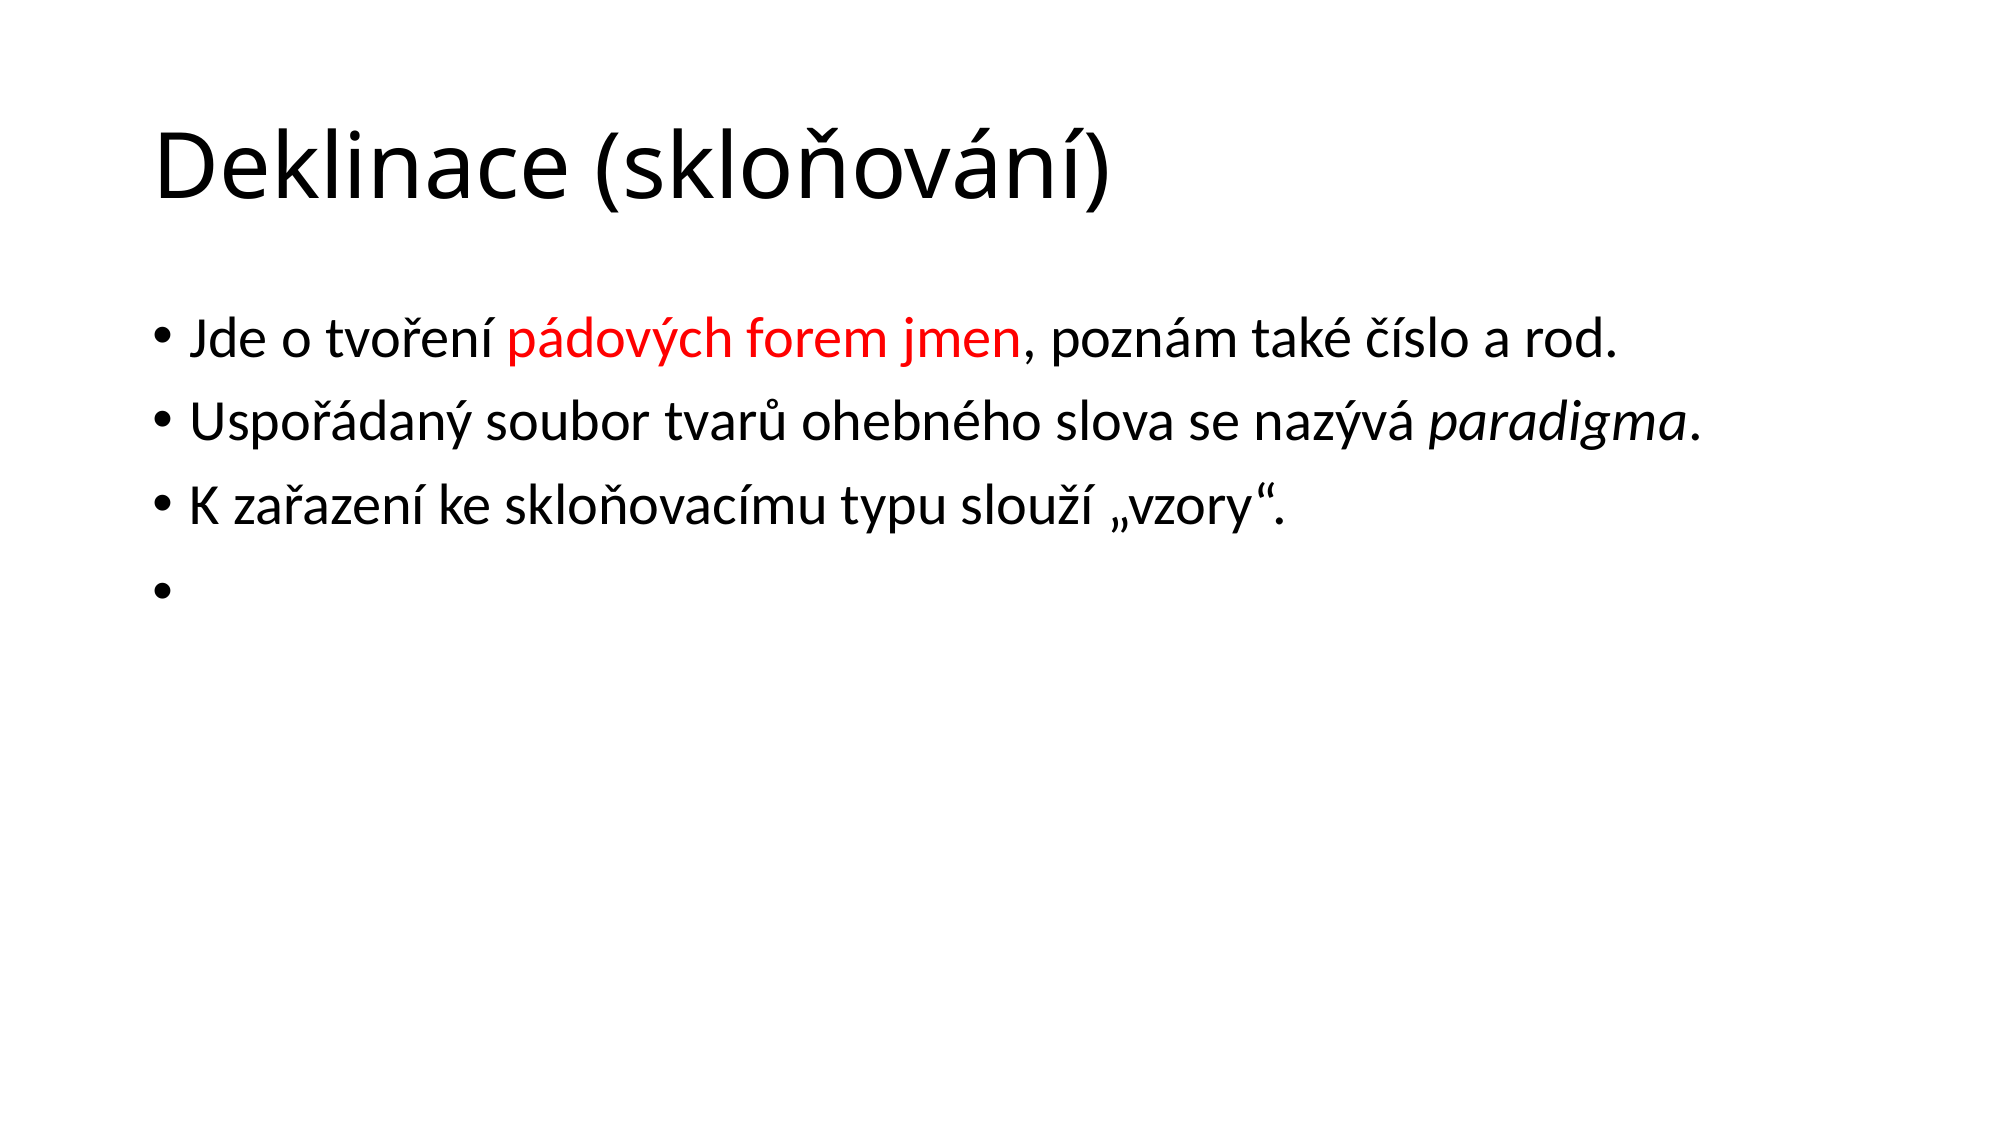

# Deklinace (skloňování)
Jde o tvoření pádových forem jmen, poznám také číslo a rod.
Uspořádaný soubor tvarů ohebného slova se nazývá paradigma.
K zařazení ke skloňovacímu typu slouží „vzory“.